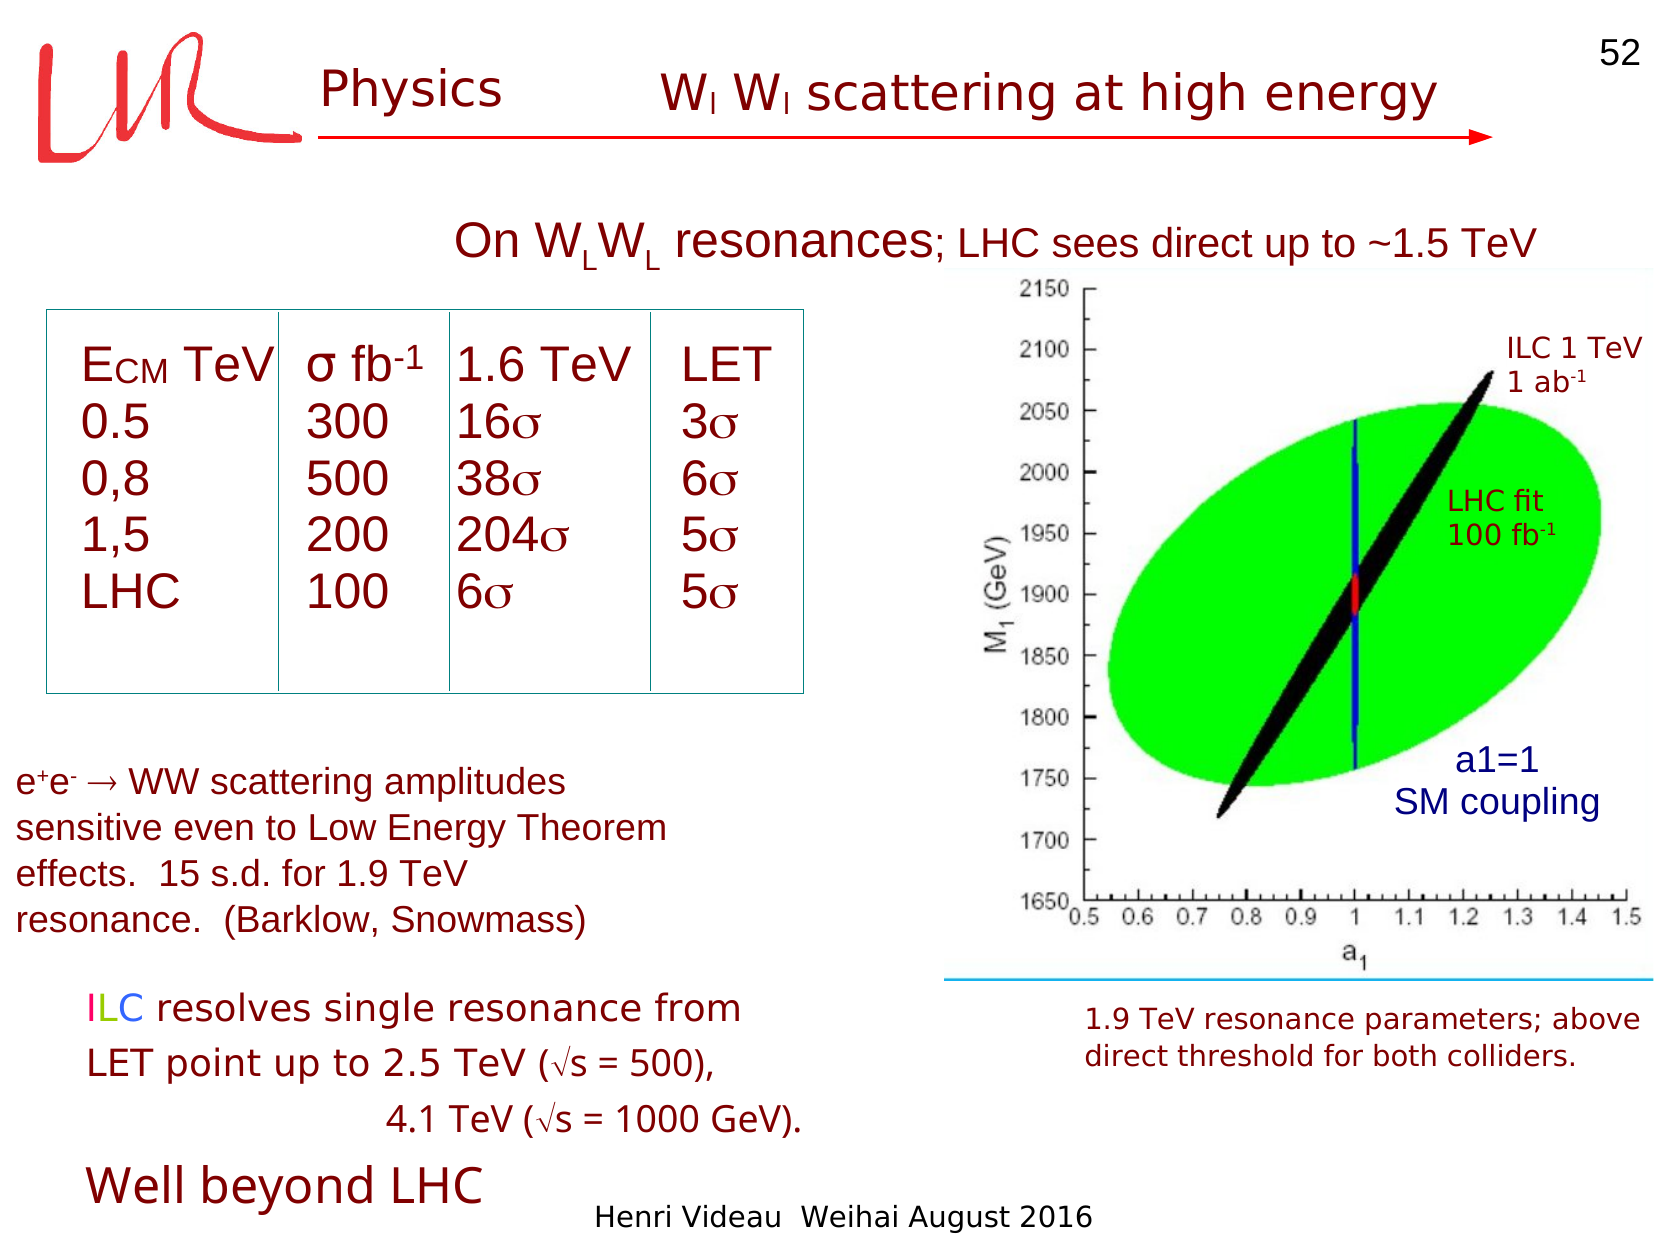

Wl Wl scattering at high energy
On WLWL resonances; LHC sees direct up to ~1.5 TeV
ECM TeV	σ fb-1	1.6 TeV	LET
0.5			300	16		3
0,8			500	38		6
1,5			200	204		5
LHC		100	6			5
ILC 1 TeV
1 ab-1
LHC fit
100 fb-1
a1=1
SM coupling
e+e-  WW scattering amplitudes
sensitive even to Low Energy Theorem
effects. 15 s.d. for 1.9 TeV
resonance. (Barklow, Snowmass)
ILC resolves single resonance from
LET point up to 2.5 TeV (s = 500),
				4.1 TeV (s = 1000 GeV).
Well beyond LHC
1.9 TeV resonance parameters; above
direct threshold for both colliders.